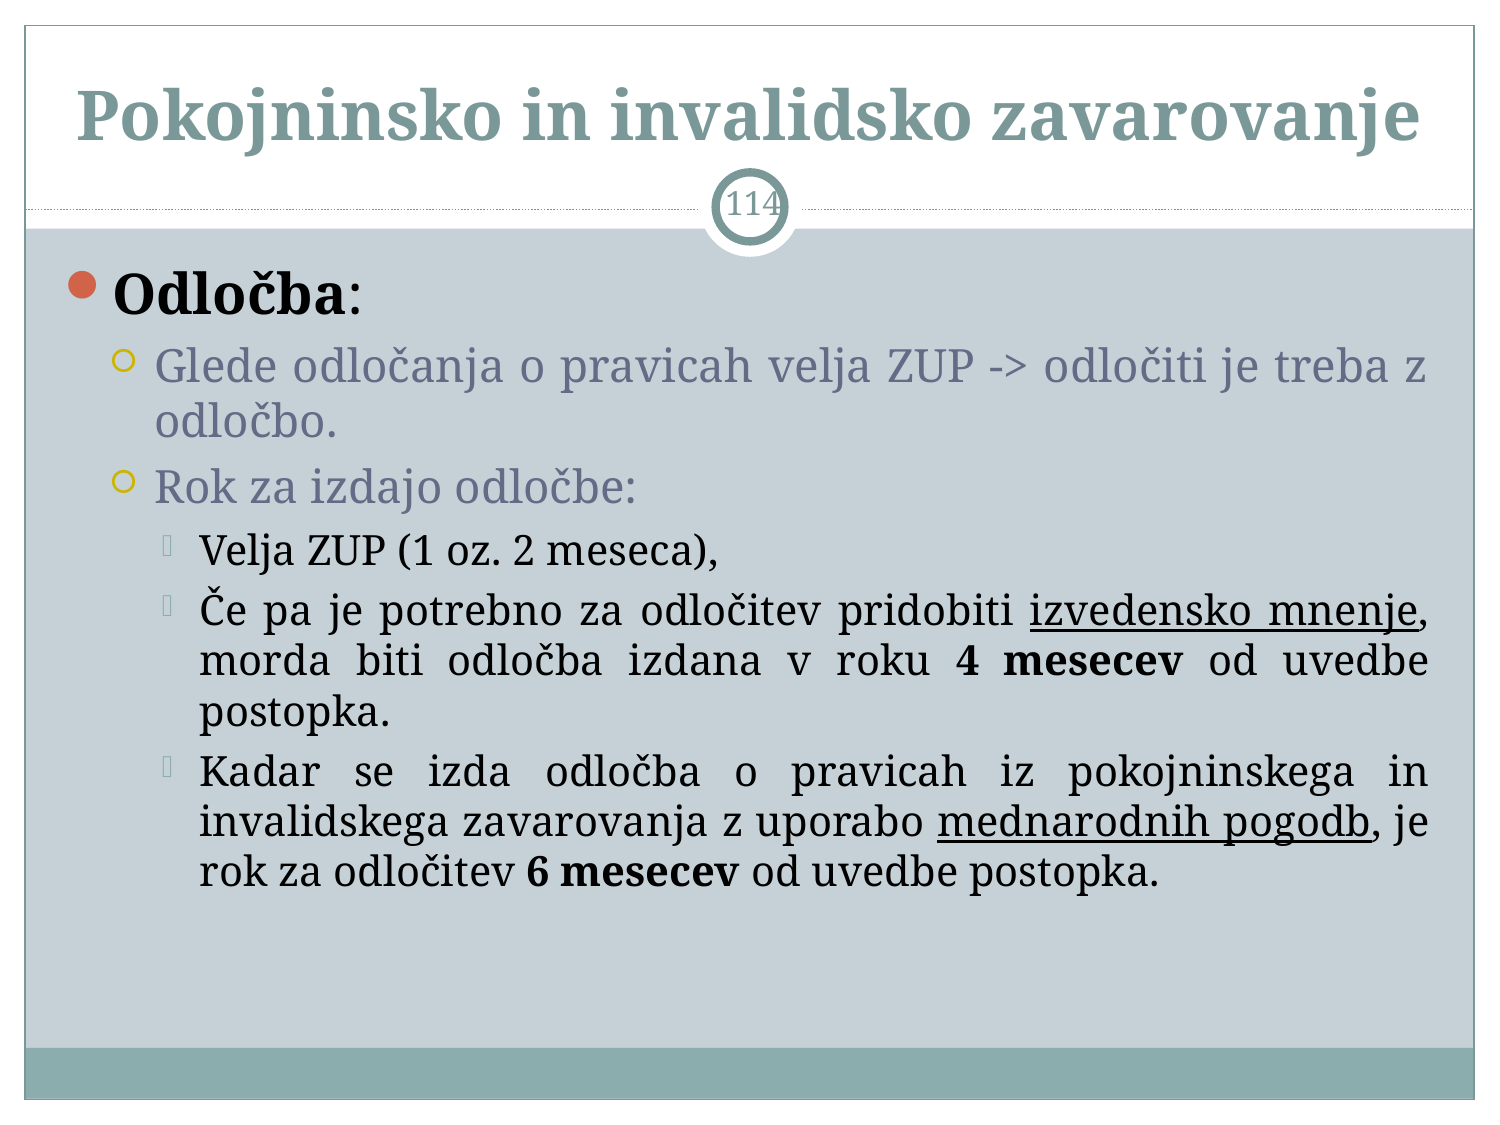

# Pokojninsko in invalidsko zavarovanje
Odločba:
Glede odločanja o pravicah velja ZUP -> odločiti je treba z odločbo.
Rok za izdajo odločbe:
Velja ZUP (1 oz. 2 meseca),
Če pa je potrebno za odločitev pridobiti izvedensko mnenje, morda biti odločba izdana v roku 4 mesecev od uvedbe postopka.
Kadar se izda odločba o pravicah iz pokojninskega in invalidskega zavarovanja z uporabo mednarodnih pogodb, je rok za odločitev 6 mesecev od uvedbe postopka.